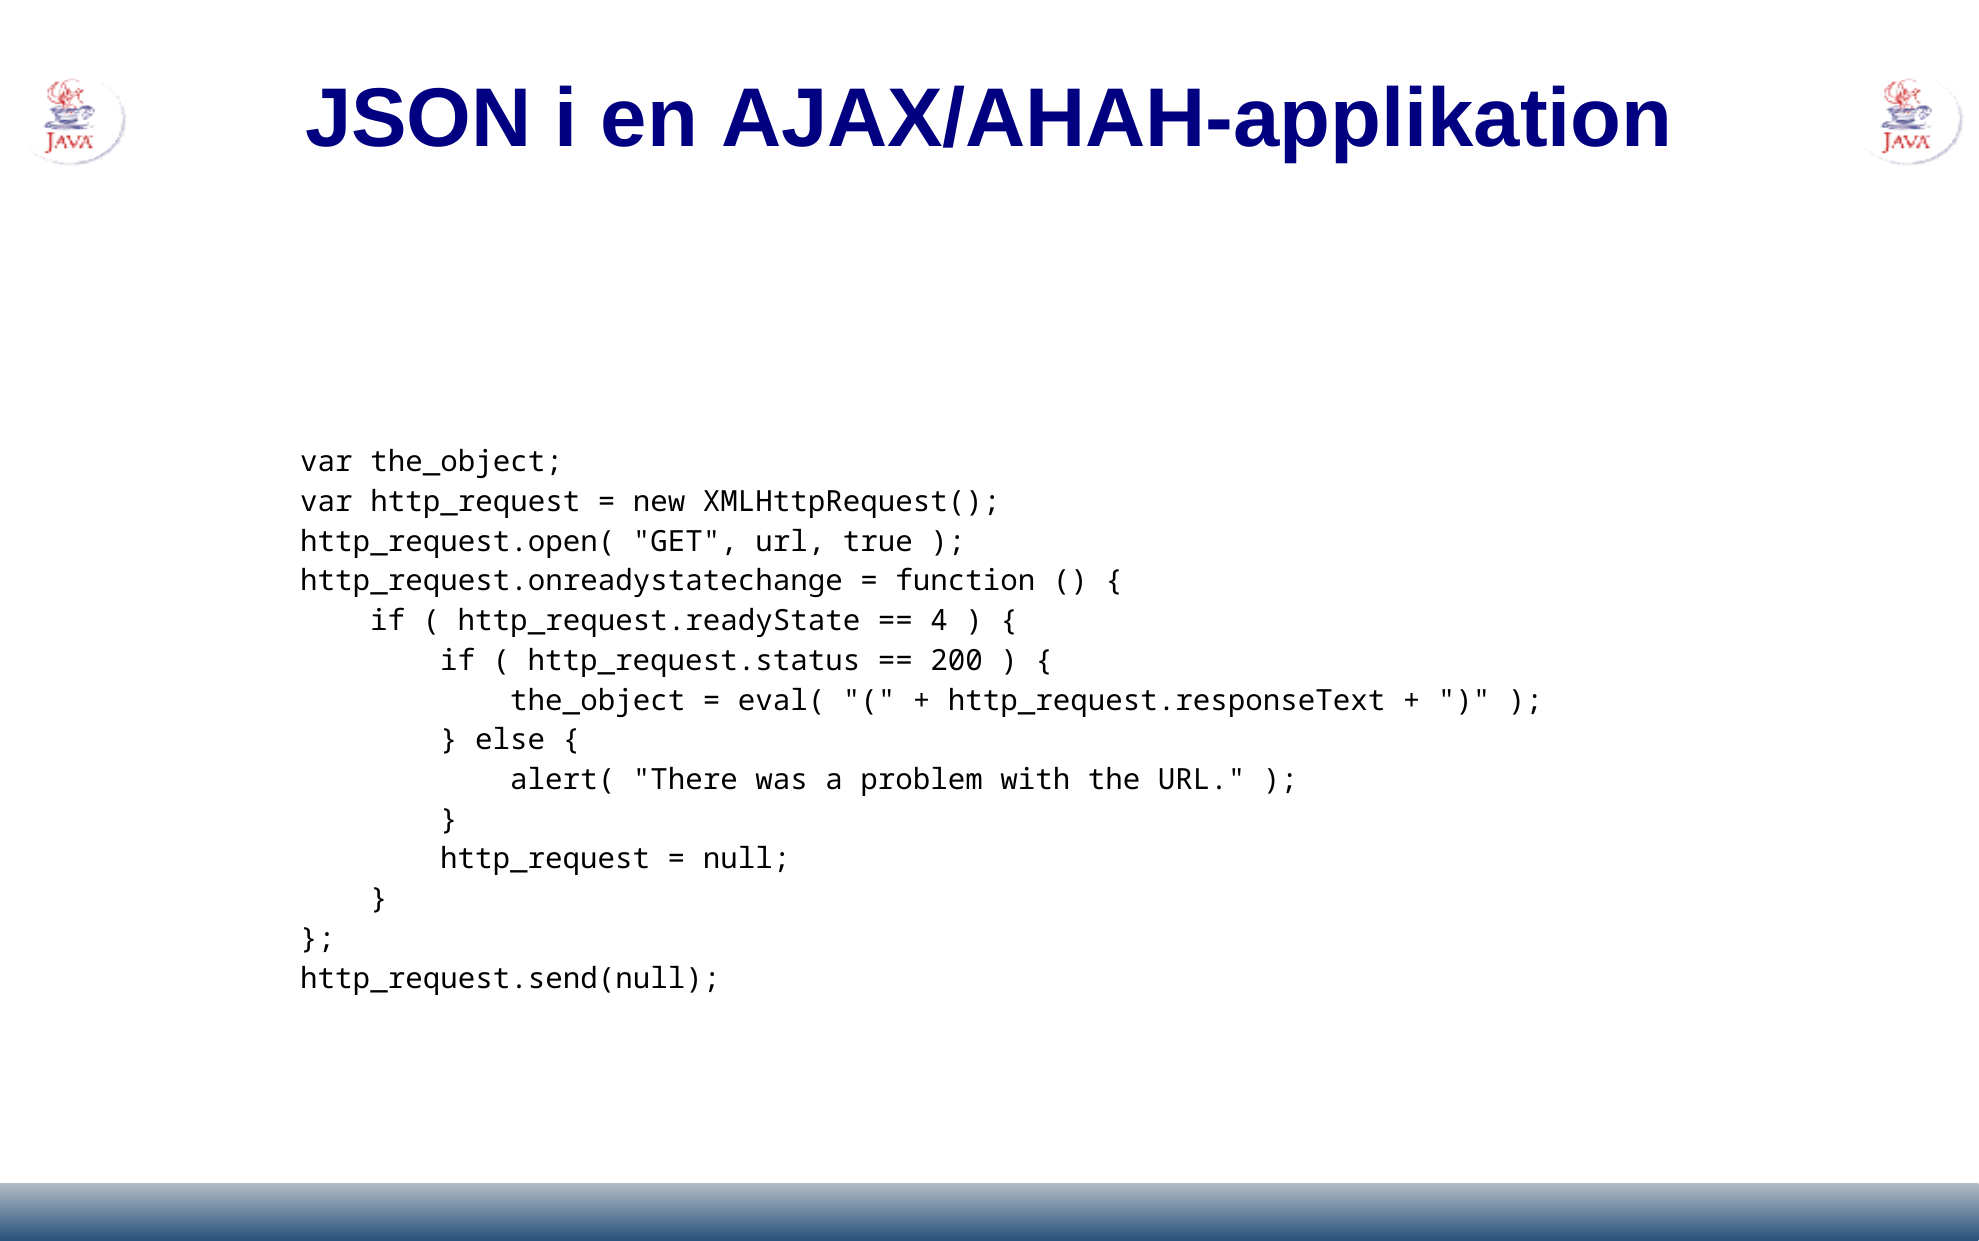

# JSON i en AJAX/AHAH-applikation
var the_object;
var http_request = new XMLHttpRequest();
http_request.open( "GET", url, true );
http_request.onreadystatechange = function () {
 if ( http_request.readyState == 4 ) {
 if ( http_request.status == 200 ) {
 the_object = eval( "(" + http_request.responseText + ")" );
 } else {
 alert( "There was a problem with the URL." );
 }
 http_request = null;
 }
};
http_request.send(null);